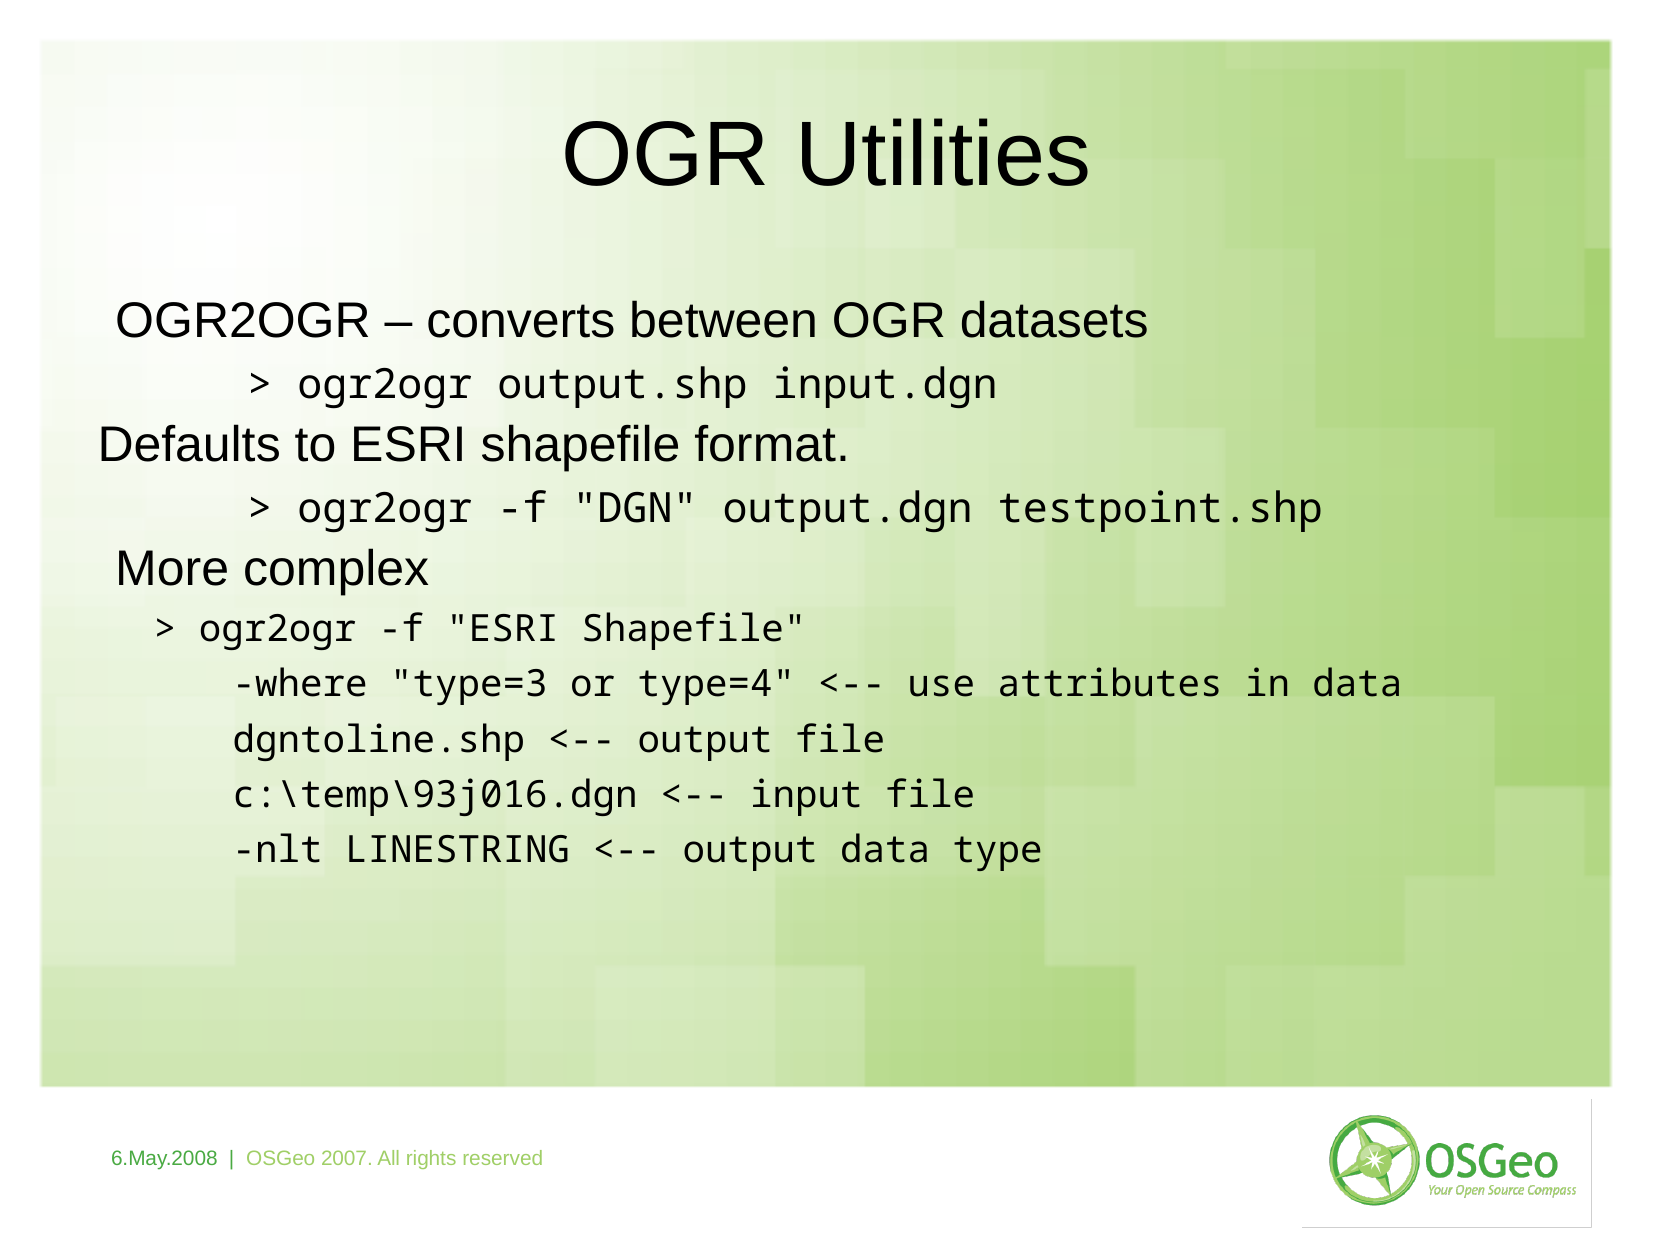

# OGR Utilities
OGR2OGR – converts between OGR datasets
		> ogr2ogr output.shp input.dgn
Defaults to ESRI shapefile format.
		> ogr2ogr -f "DGN" output.dgn testpoint.shp
More complex
	> ogr2ogr -f "ESRI Shapefile"
 -where "type=3 or type=4" <-- use attributes in data
 dgntoline.shp <-- output file
 c:\temp\93j016.dgn <-- input file
 -nlt LINESTRING <-- output data type